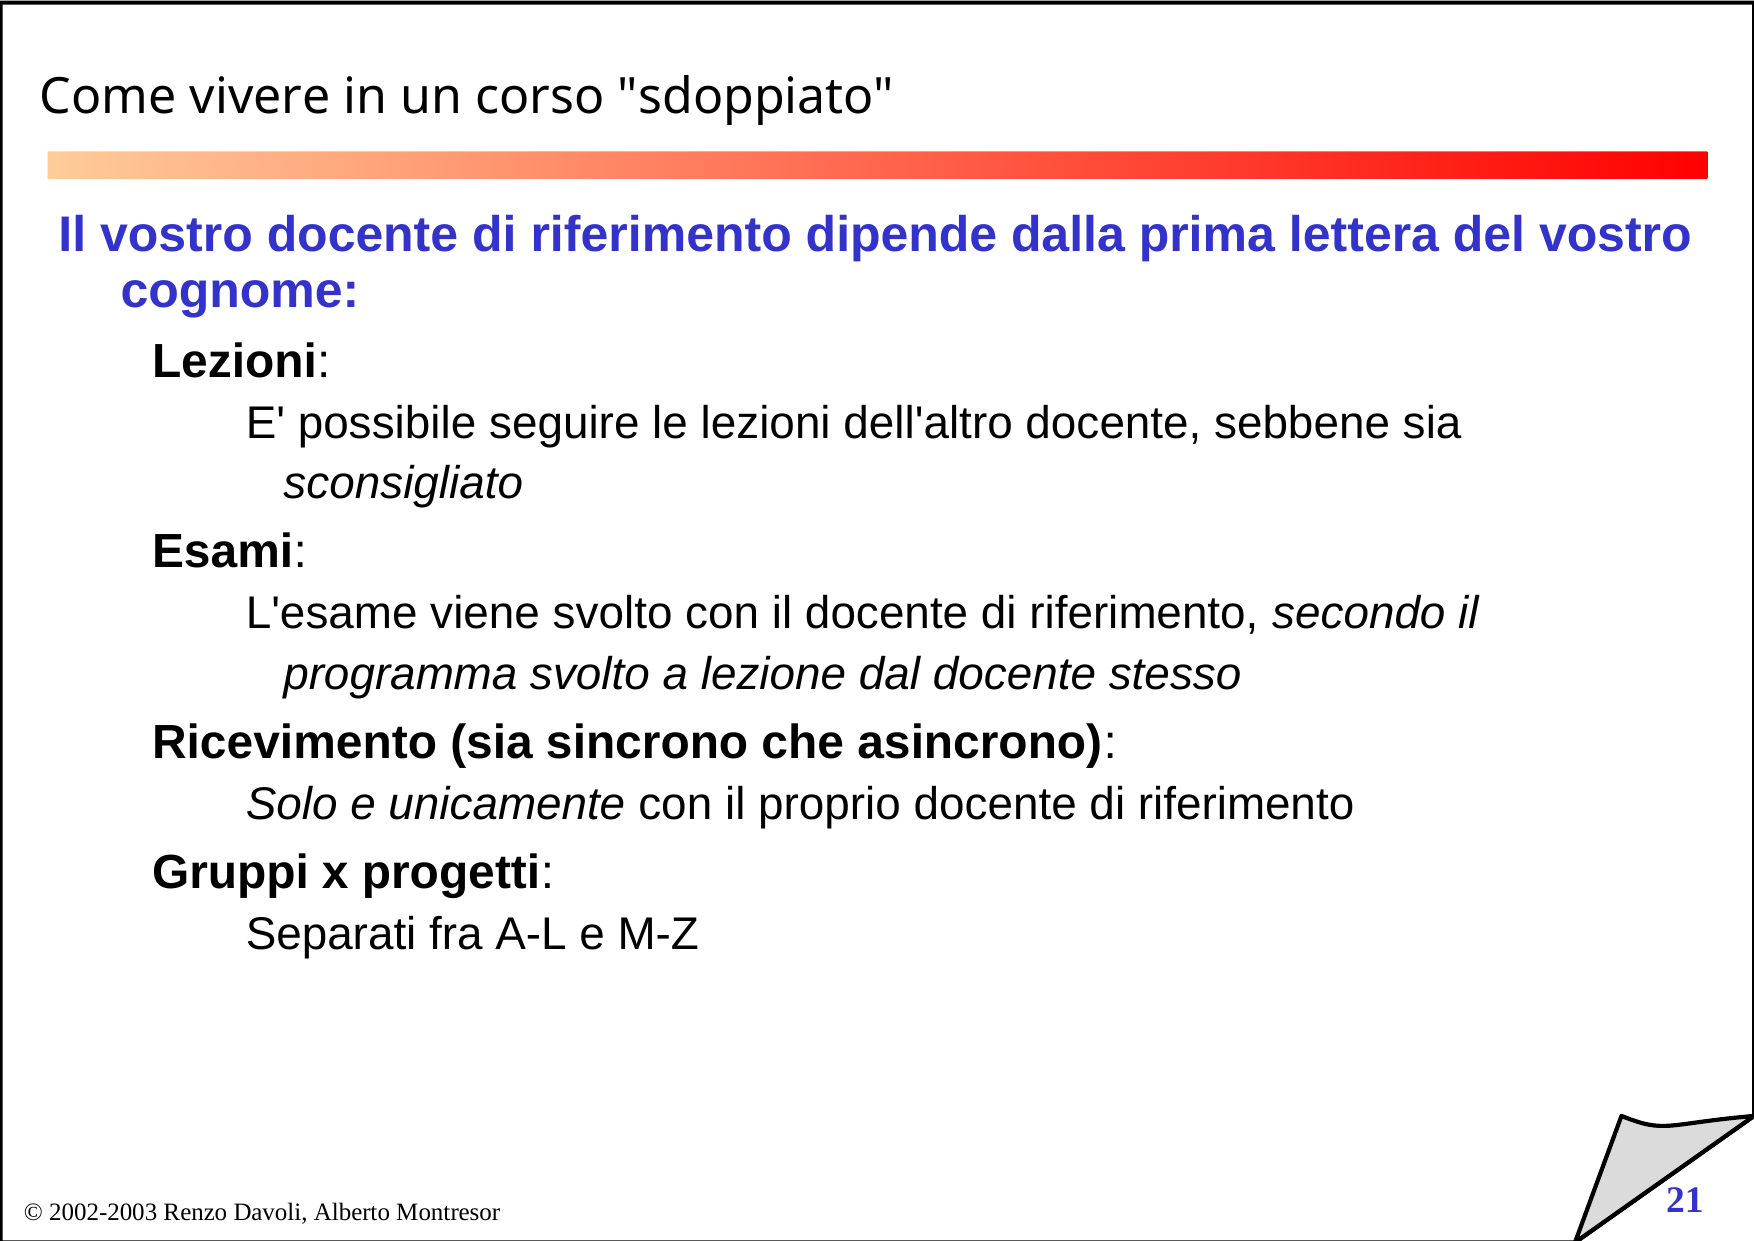

# Come vivere in un corso "sdoppiato"
Il vostro docente di riferimento dipende dalla prima lettera del vostro cognome:
Lezioni:
E' possibile seguire le lezioni dell'altro docente, sebbene sia sconsigliato
Esami:
L'esame viene svolto con il docente di riferimento, secondo il programma svolto a lezione dal docente stesso
Ricevimento (sia sincrono che asincrono):
Solo e unicamente con il proprio docente di riferimento
Gruppi x progetti:
Separati fra A-L e M-Z